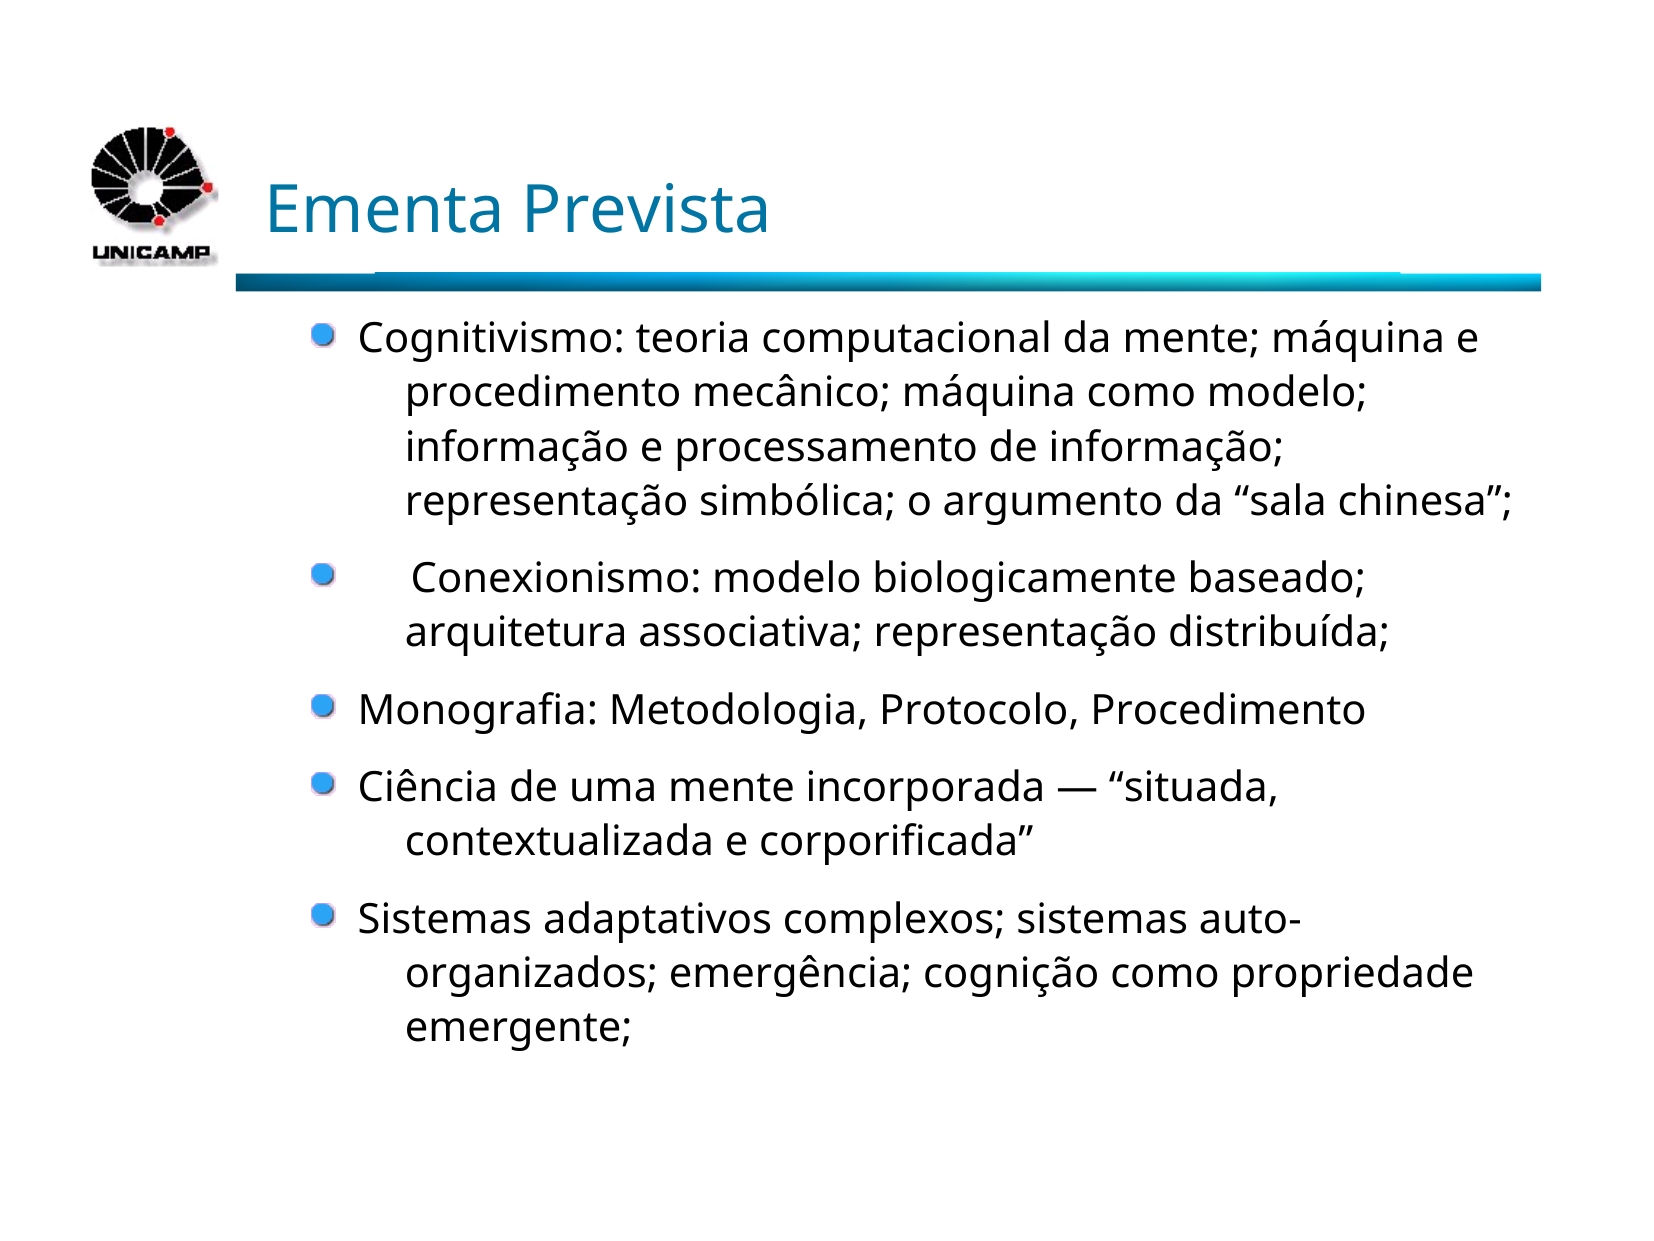

# Ementa Prevista
Cognitivismo: teoria computacional da mente; máquina e procedimento mecânico; máquina como modelo; informação e processamento de informação; representação simbólica; o argumento da “sala chinesa”;
	Conexionismo: modelo biologicamente baseado; arquitetura associativa; representação distribuída;
Monografia: Metodologia, Protocolo, Procedimento
Ciência de uma mente incorporada — “situada, contextualizada e corporificada”
Sistemas adaptativos complexos; sistemas auto-organizados; emergência; cognição como propriedade emergente;